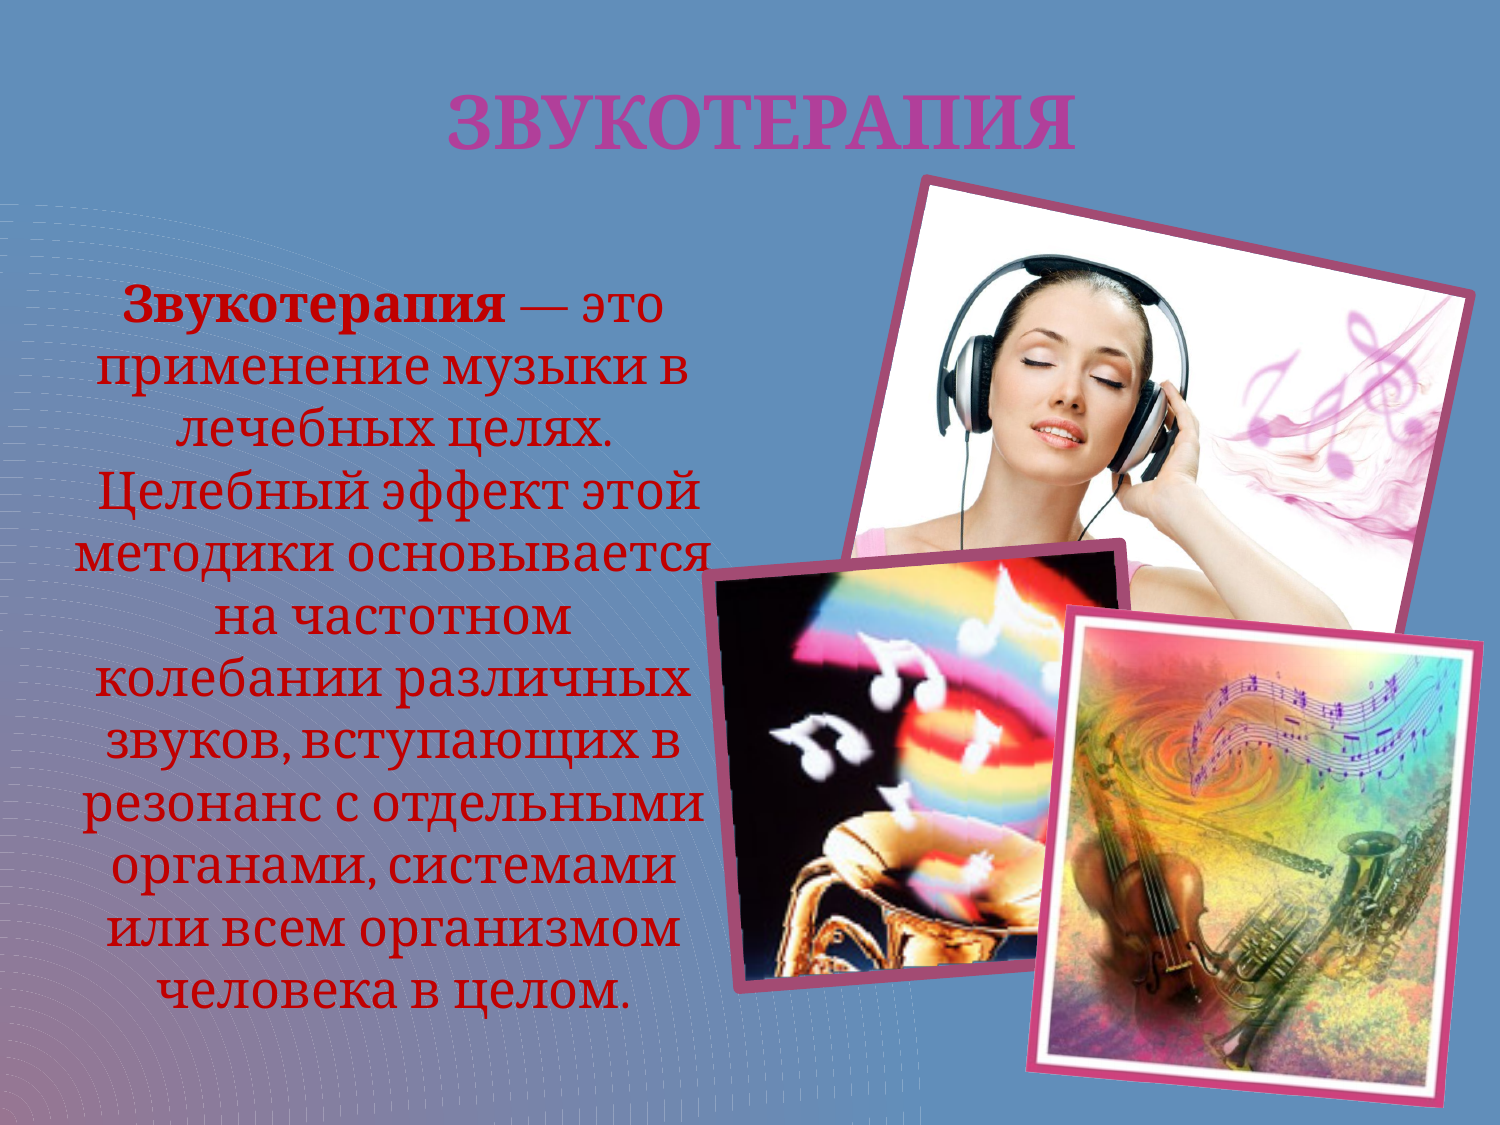

# Звукотерапия
Звукотерапия — это применение музыки в лечебных целях.  Целебный эффект этой методики основывается на частотном колебании различных звуков, вступающих в резонанс с отдельными органами, системами или всем организмом человека в целом.